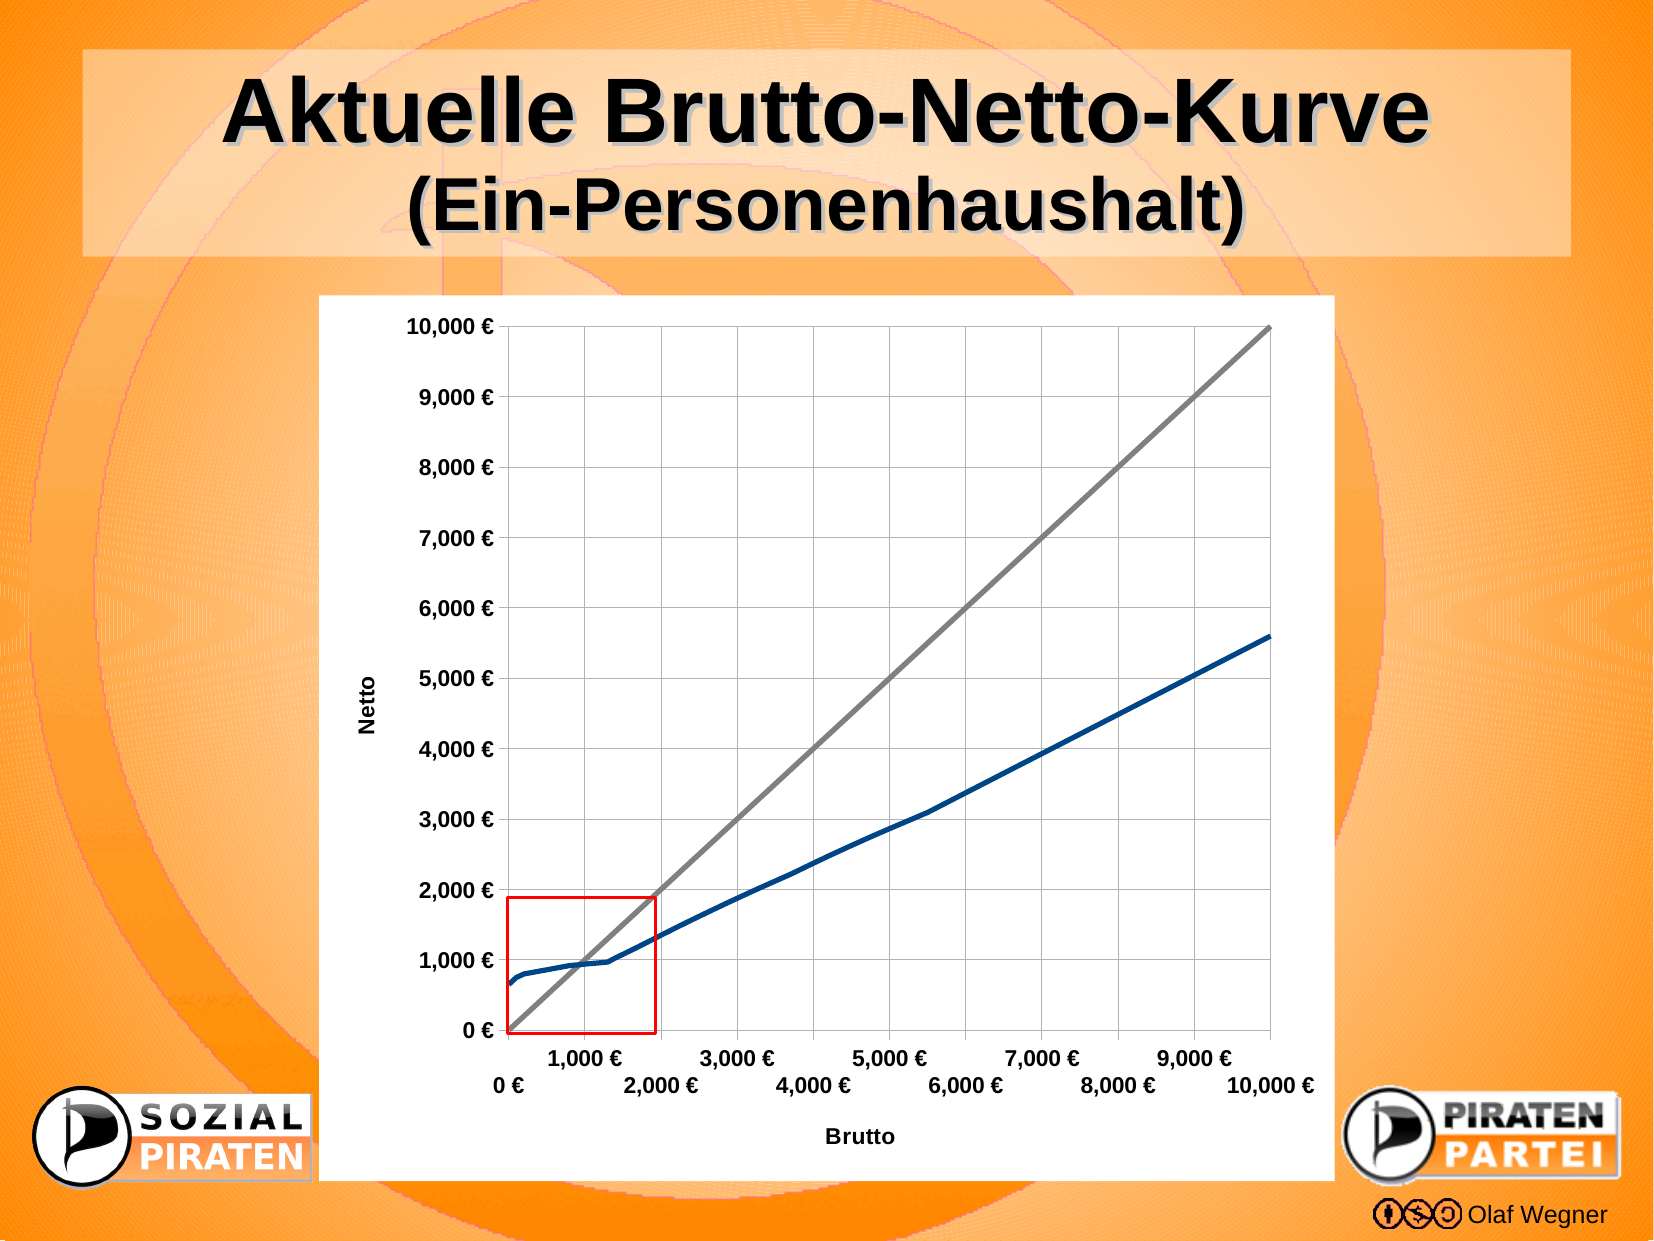

# Aktuelle Brutto-Netto-Kurve (Ein-Personenhaushalt)
### Chart
| Category | Heute | |
|---|---|---|
Olaf Wegner